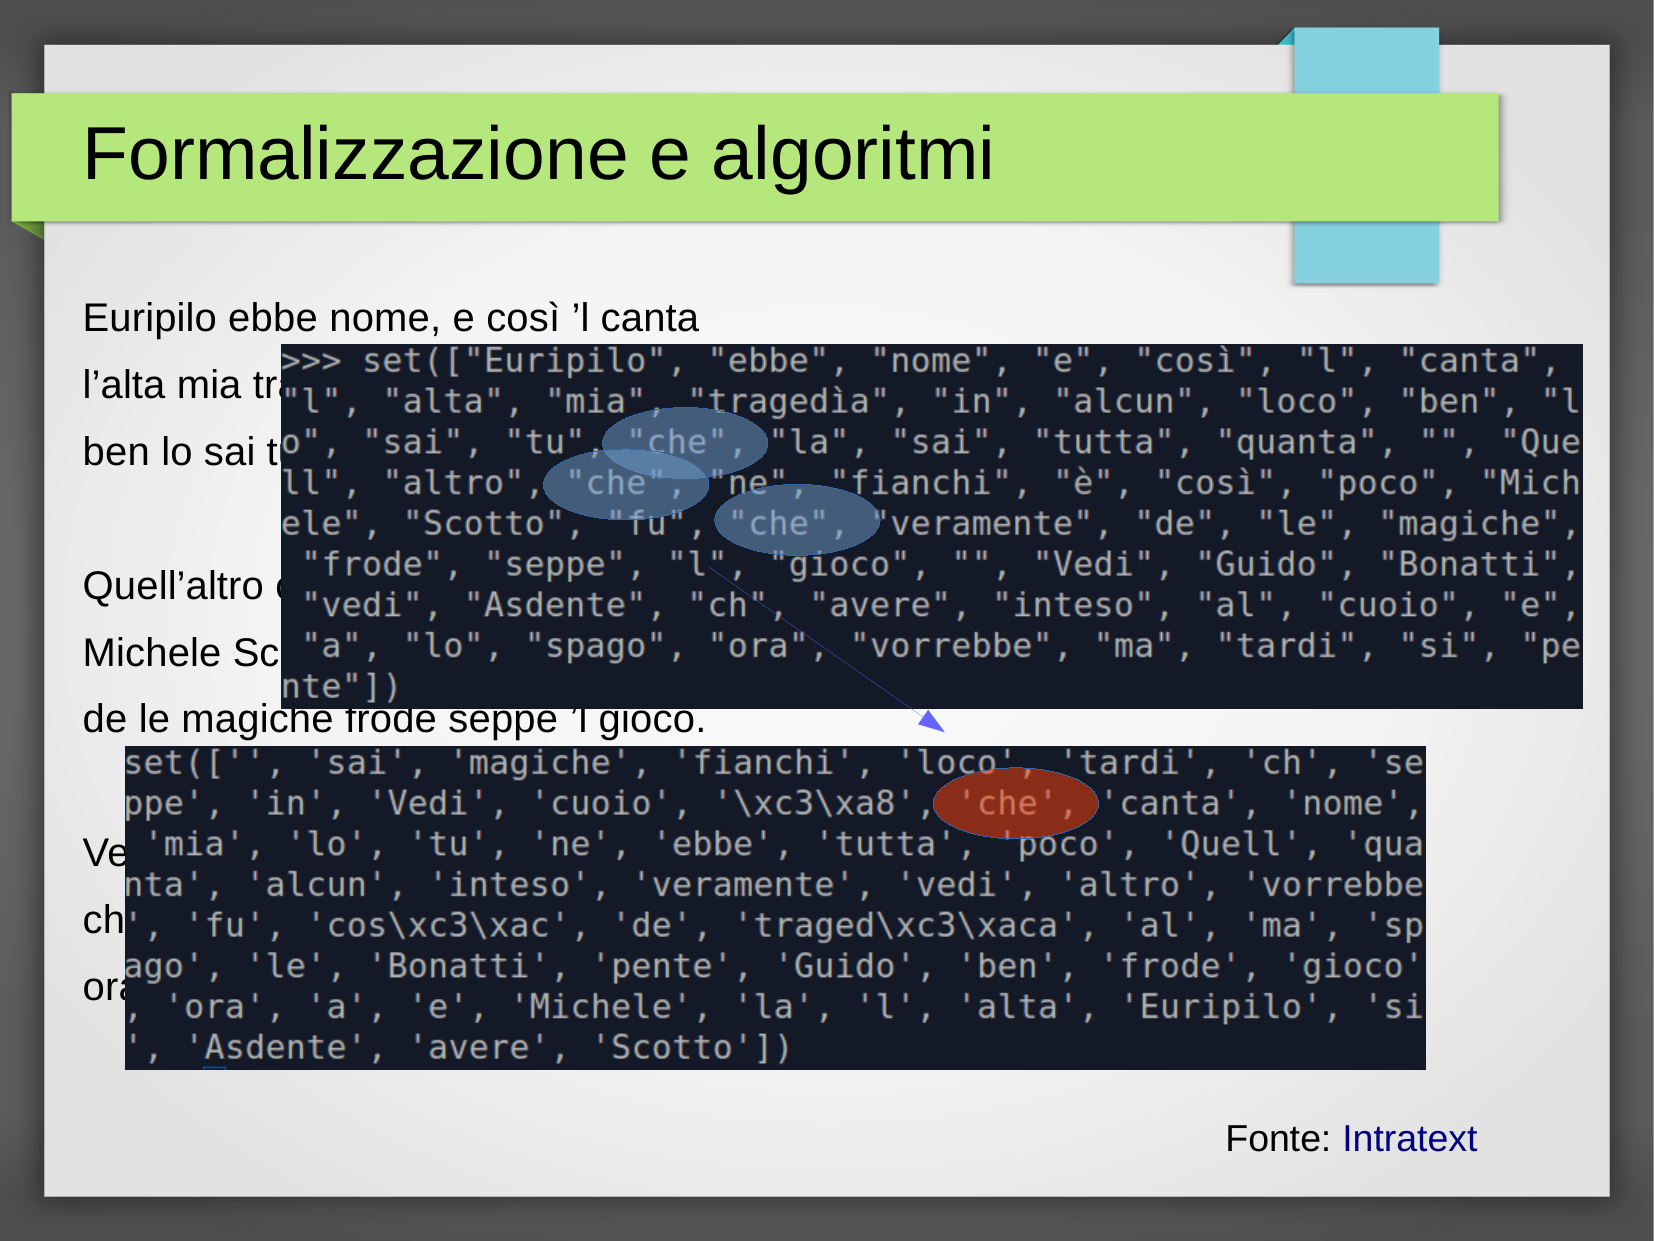

# Formalizzazione e algoritmi
Euripilo ebbe nome, e così ’l canta
l’alta mia tragedìa in alcun loco:
ben lo sai tu che la sai tutta quanta.
Quell’altro che ne’ fianchi è così poco,
Michele Scotto fu, che veramente
de le magiche frode seppe ’l gioco.
Vedi Guido Bonatti; vedi Asdente,
ch’avere inteso al cuoio e a lo spago
ora vorrebbe, ma tardi si pente.
Fonte: Intratext